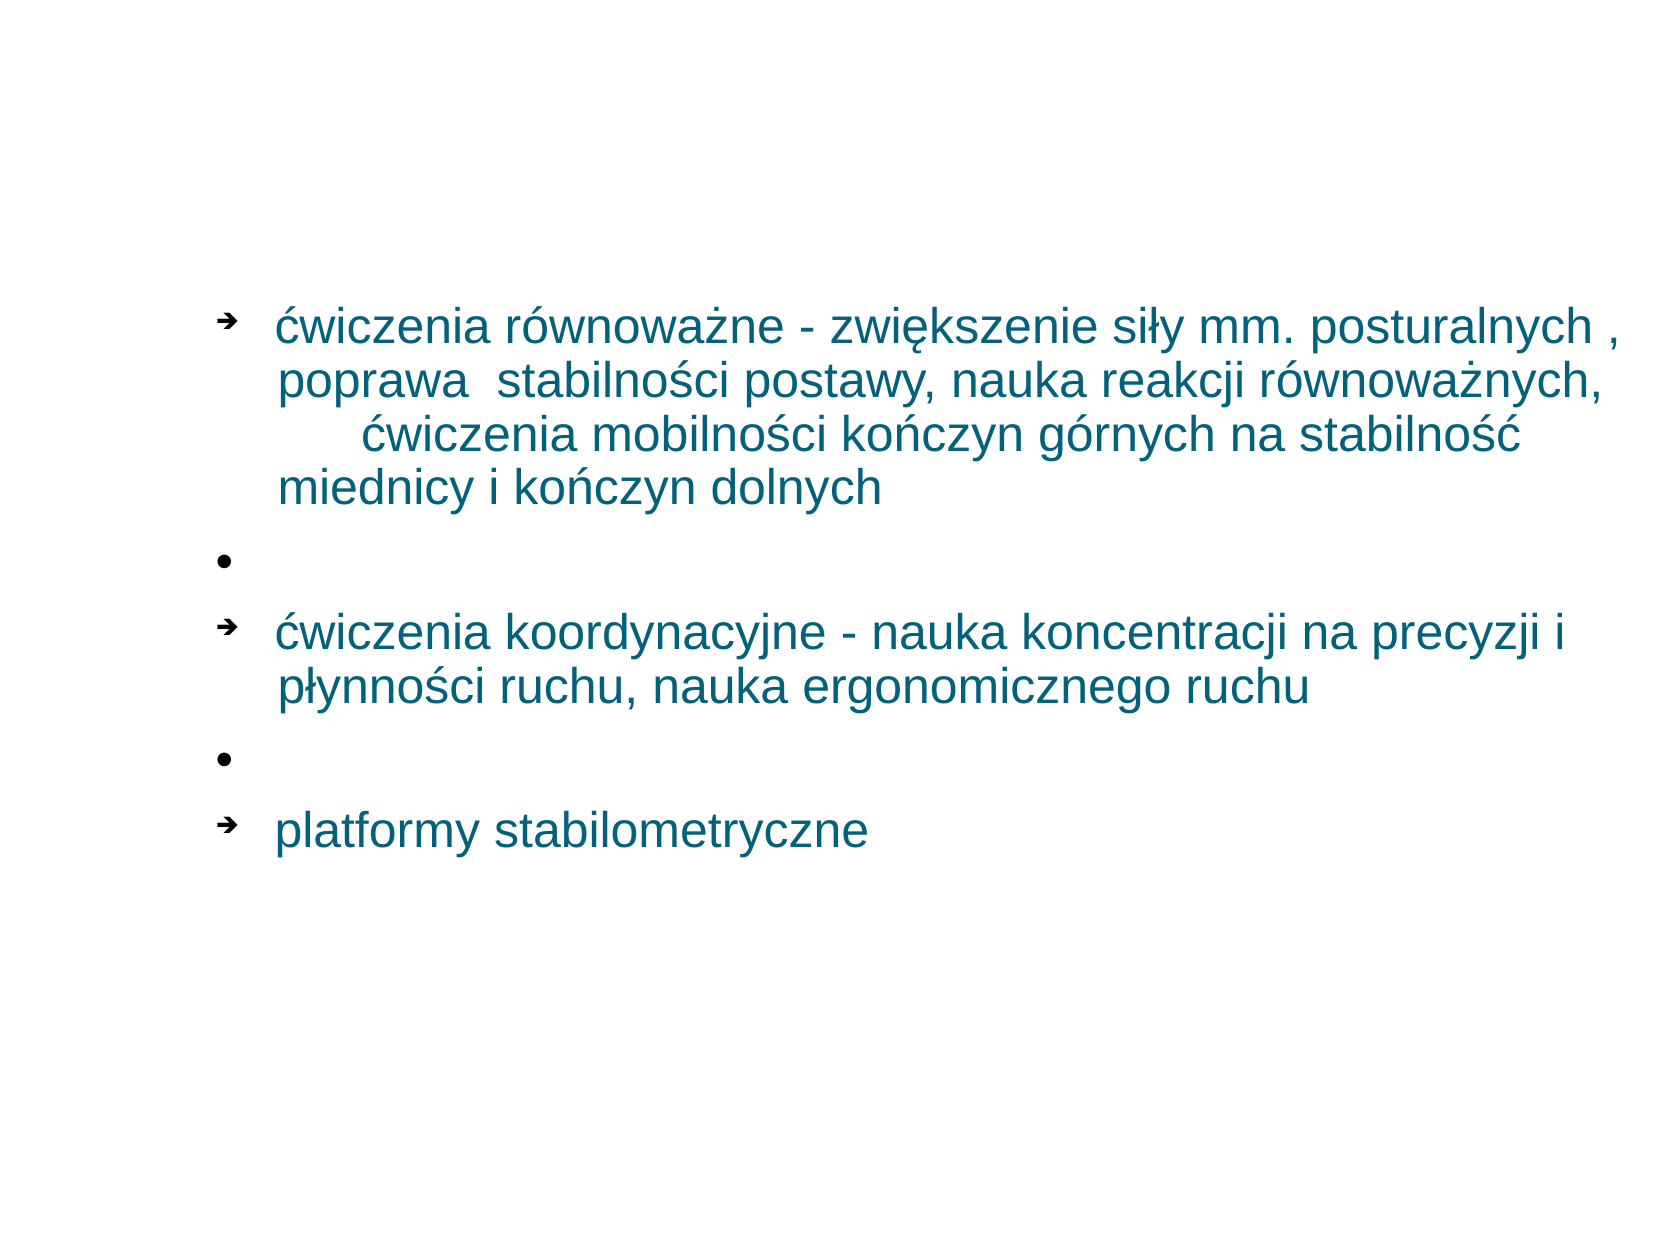

# ćwiczenia równoważne - zwiększenie siły mm. posturalnych , poprawa stabilności postawy, nauka reakcji równoważnych, ćwiczenia mobilności kończyn górnych na stabilność miednicy i kończyn dolnych
 ćwiczenia koordynacyjne - nauka koncentracji na precyzji i płynności ruchu, nauka ergonomicznego ruchu
 platformy stabilometryczne